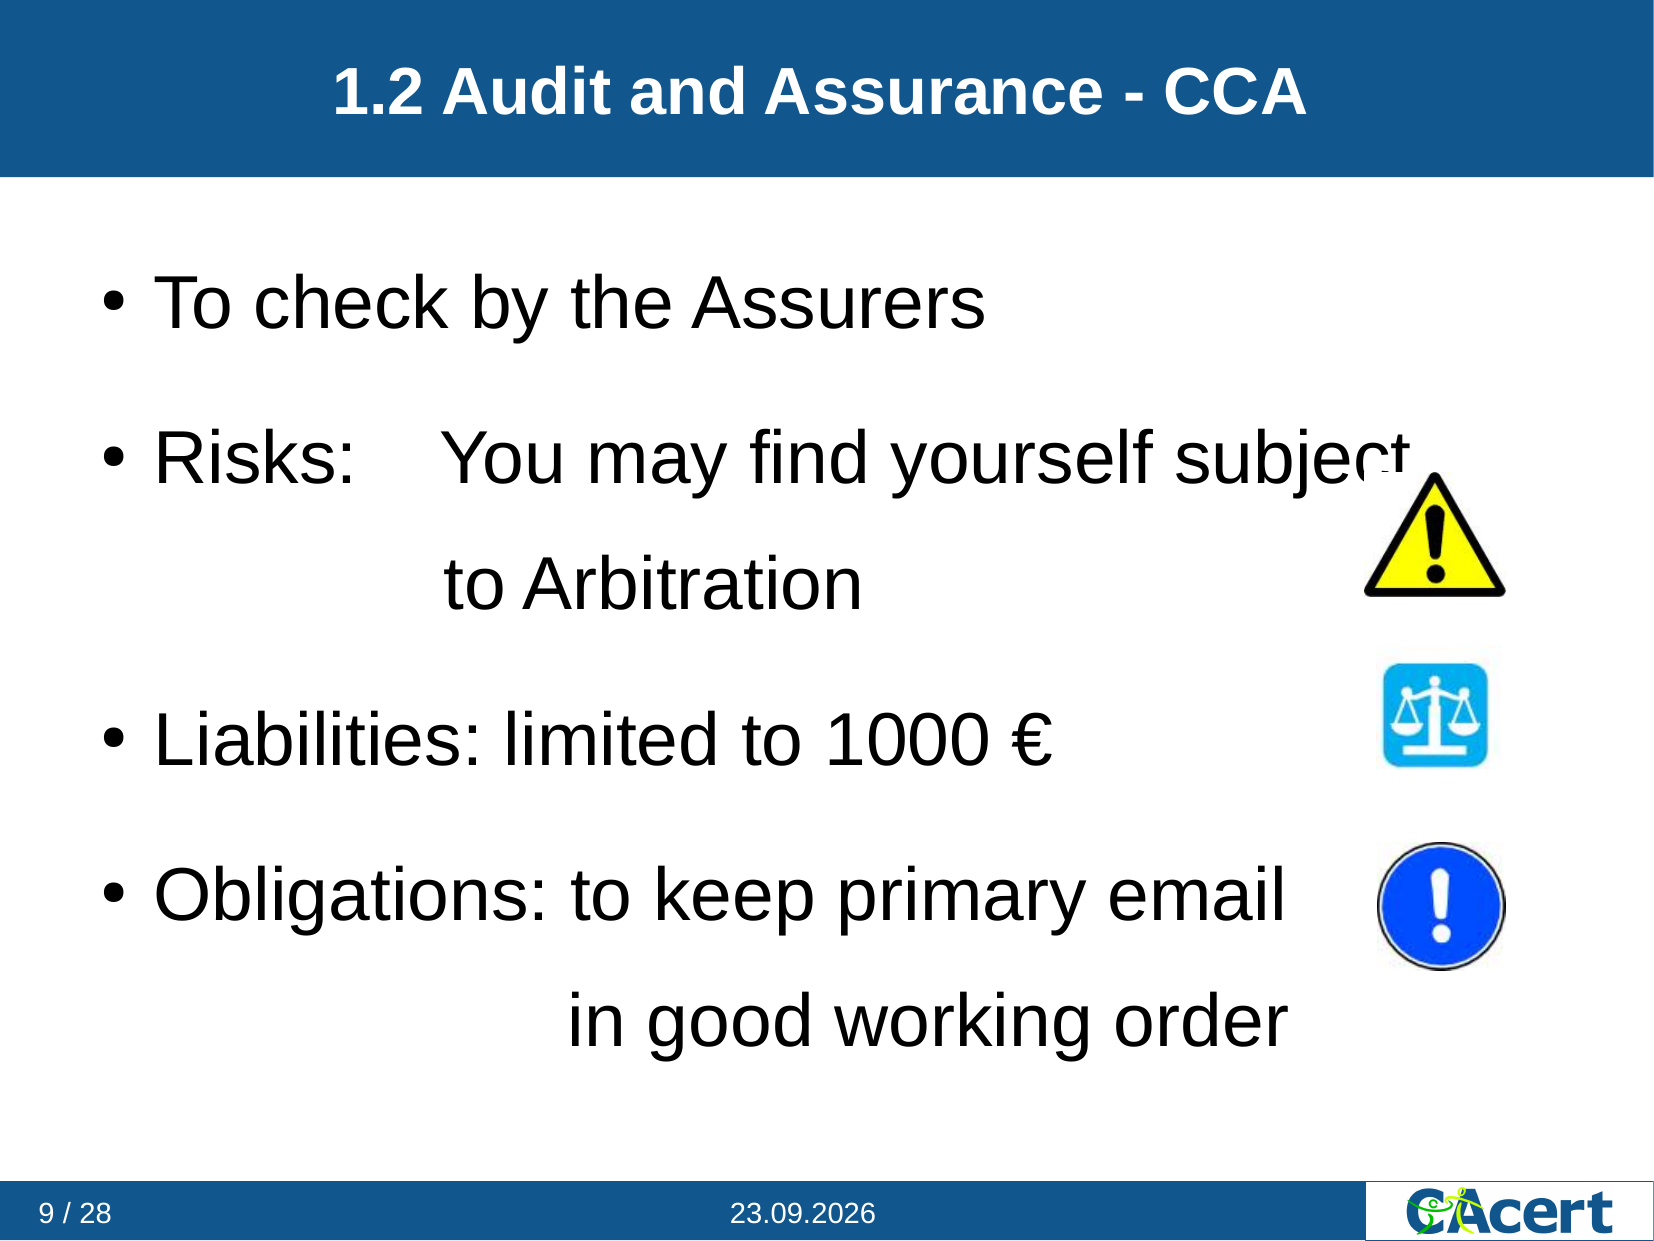

# 1.2 Audit and Assurance - CCA
To check by the Assurers
Risks: You may find yourself subject
 to Arbitration
Liabilities: limited to 1000 €
Obligations: to keep primary email
 in good working order